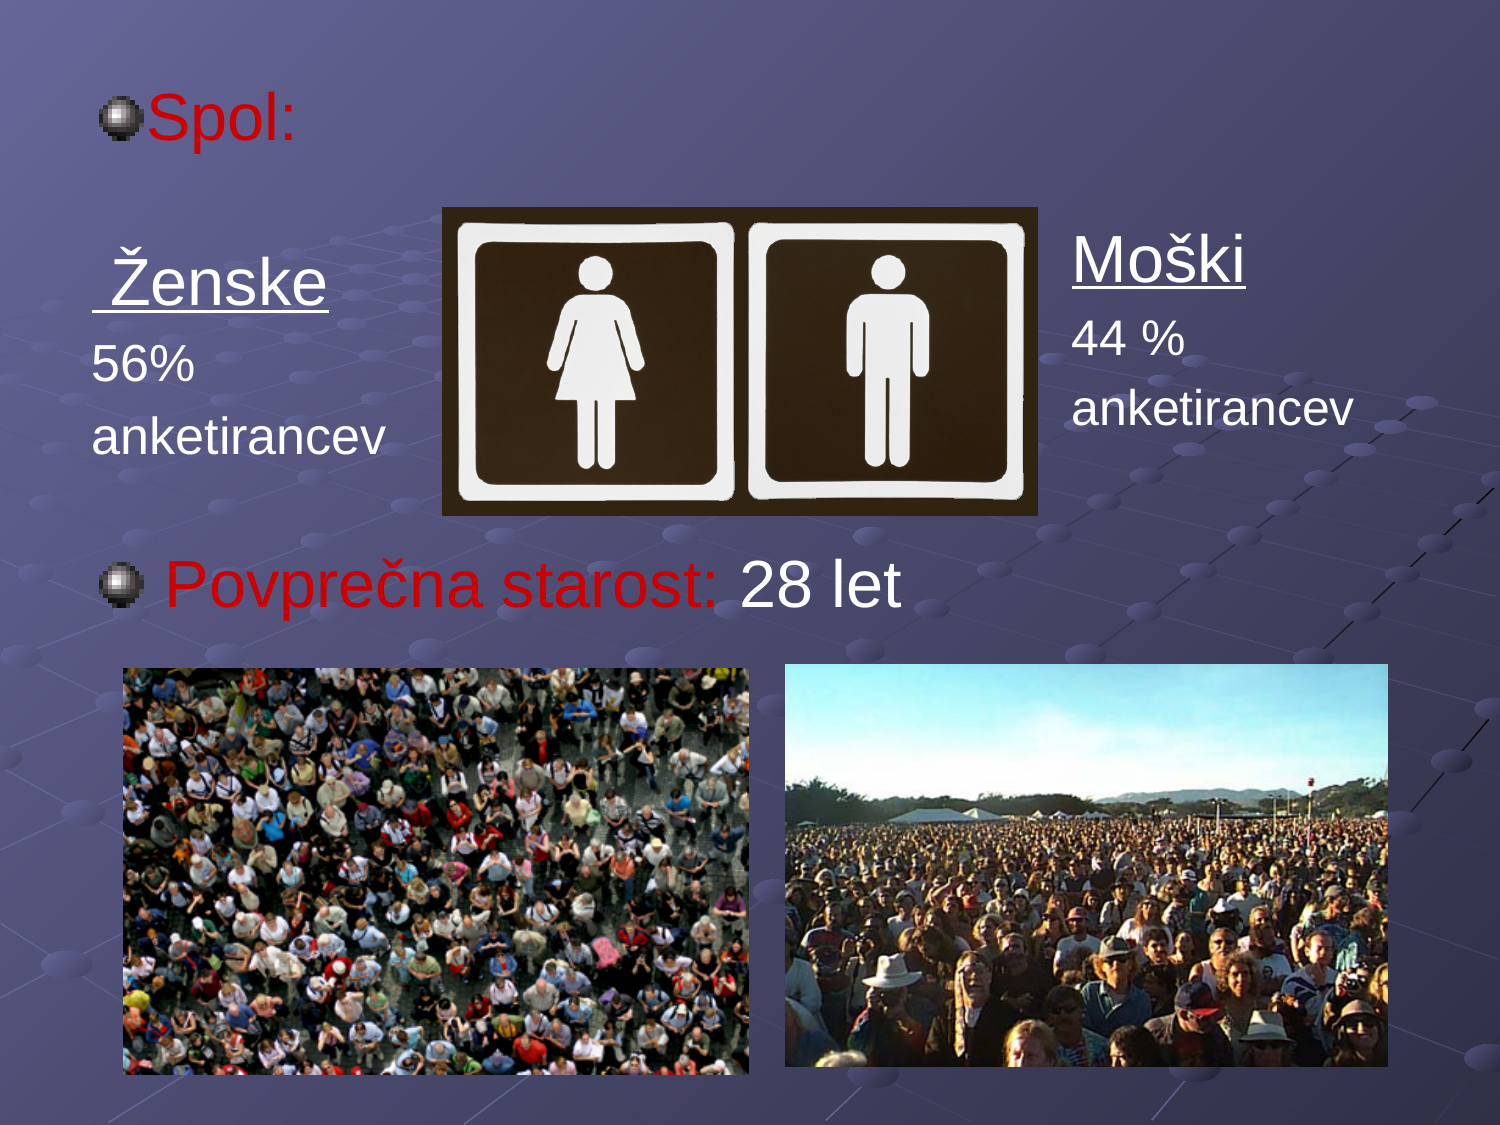

# Spol:
 Povprečna starost: 28 let
Moški
44 %
anketirancev
 Ženske
56%
anketirancev